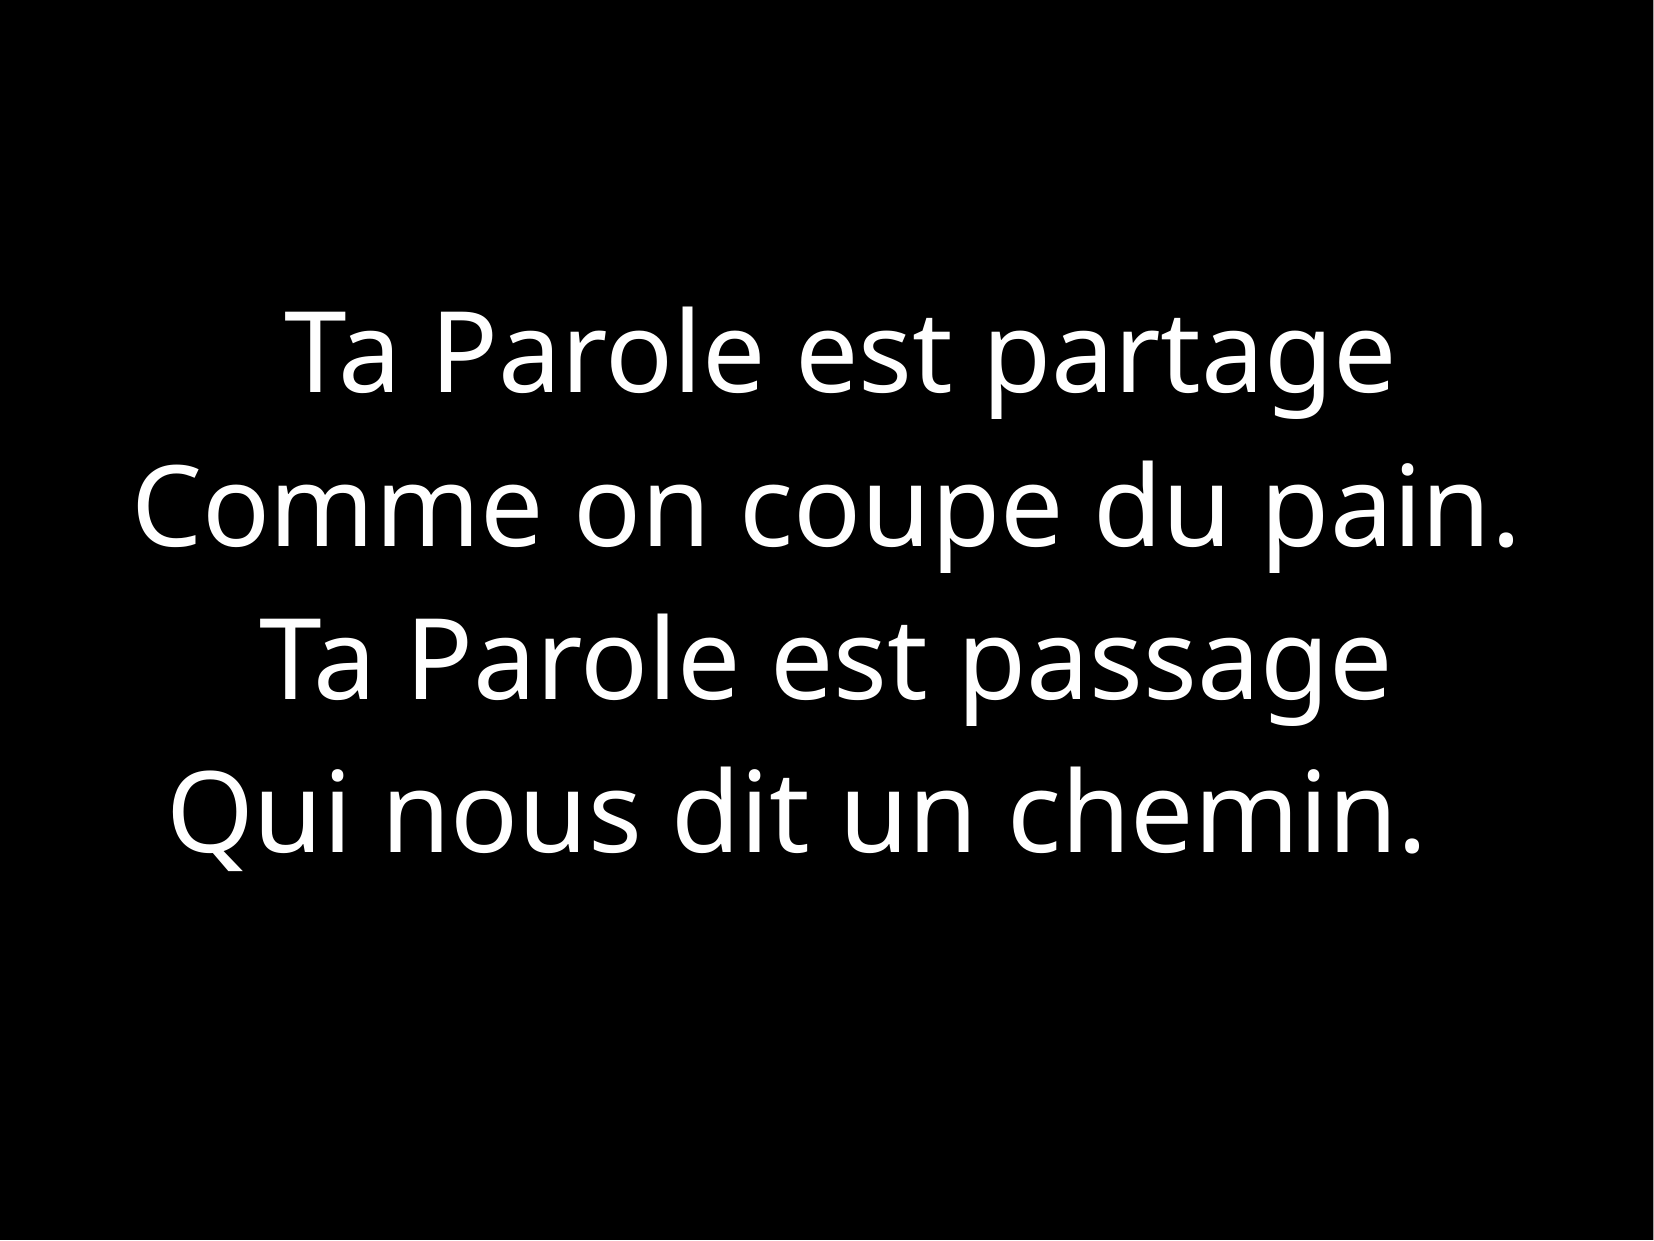

# Ta Parole est partage
Comme on coupe du pain.
Ta Parole est passage
Qui nous dit un chemin.